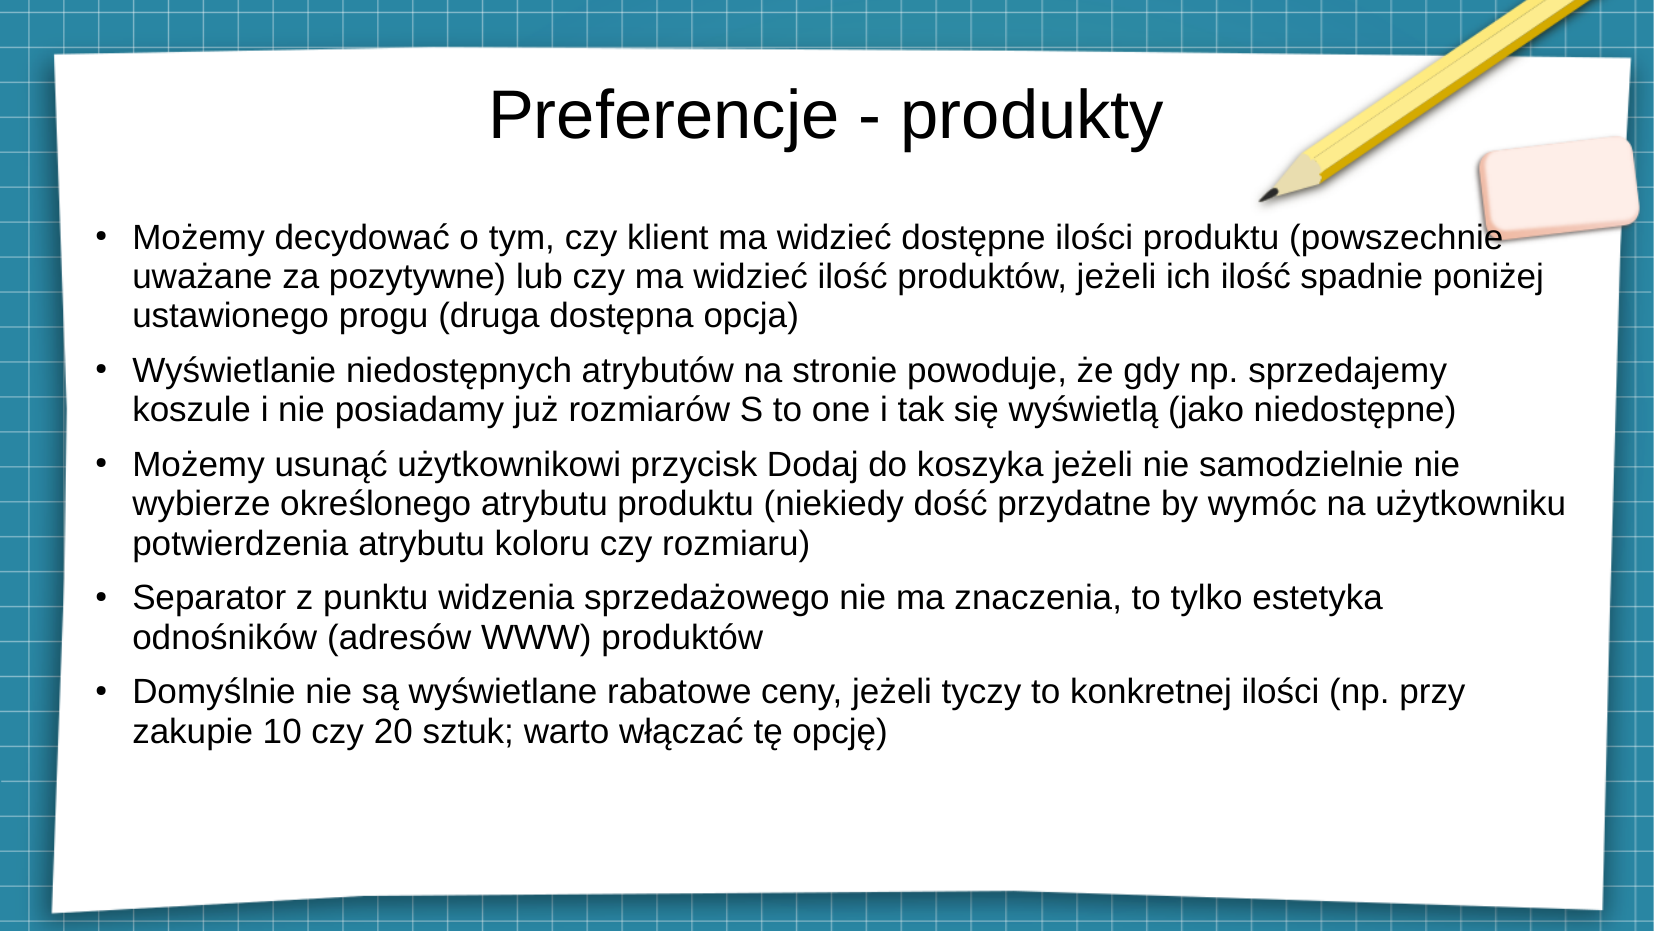

# Preferencje - produkty
Możemy decydować o tym, czy klient ma widzieć dostępne ilości produktu (powszechnie uważane za pozytywne) lub czy ma widzieć ilość produktów, jeżeli ich ilość spadnie poniżej ustawionego progu (druga dostępna opcja)
Wyświetlanie niedostępnych atrybutów na stronie powoduje, że gdy np. sprzedajemy koszule i nie posiadamy już rozmiarów S to one i tak się wyświetlą (jako niedostępne)
Możemy usunąć użytkownikowi przycisk Dodaj do koszyka jeżeli nie samodzielnie nie wybierze określonego atrybutu produktu (niekiedy dość przydatne by wymóc na użytkowniku potwierdzenia atrybutu koloru czy rozmiaru)
Separator z punktu widzenia sprzedażowego nie ma znaczenia, to tylko estetyka odnośników (adresów WWW) produktów
Domyślnie nie są wyświetlane rabatowe ceny, jeżeli tyczy to konkretnej ilości (np. przy zakupie 10 czy 20 sztuk; warto włączać tę opcję)